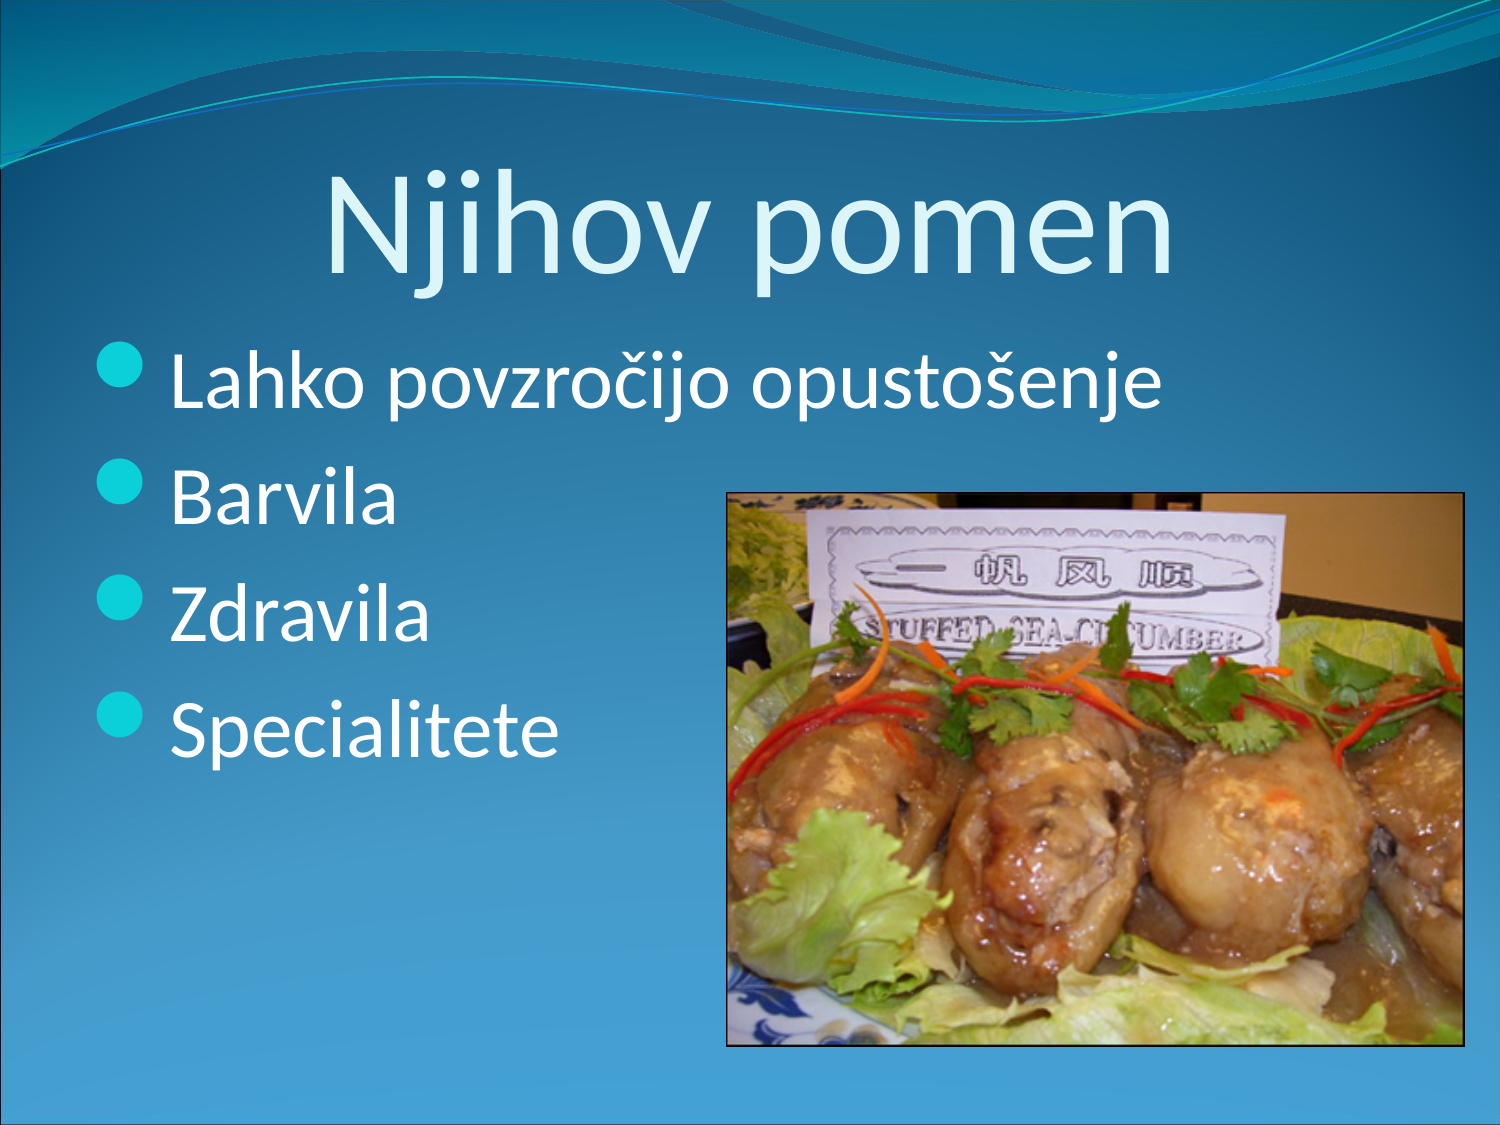

# Njihov pomen
Lahko povzročijo opustošenje
Barvila
Zdravila
Specialitete